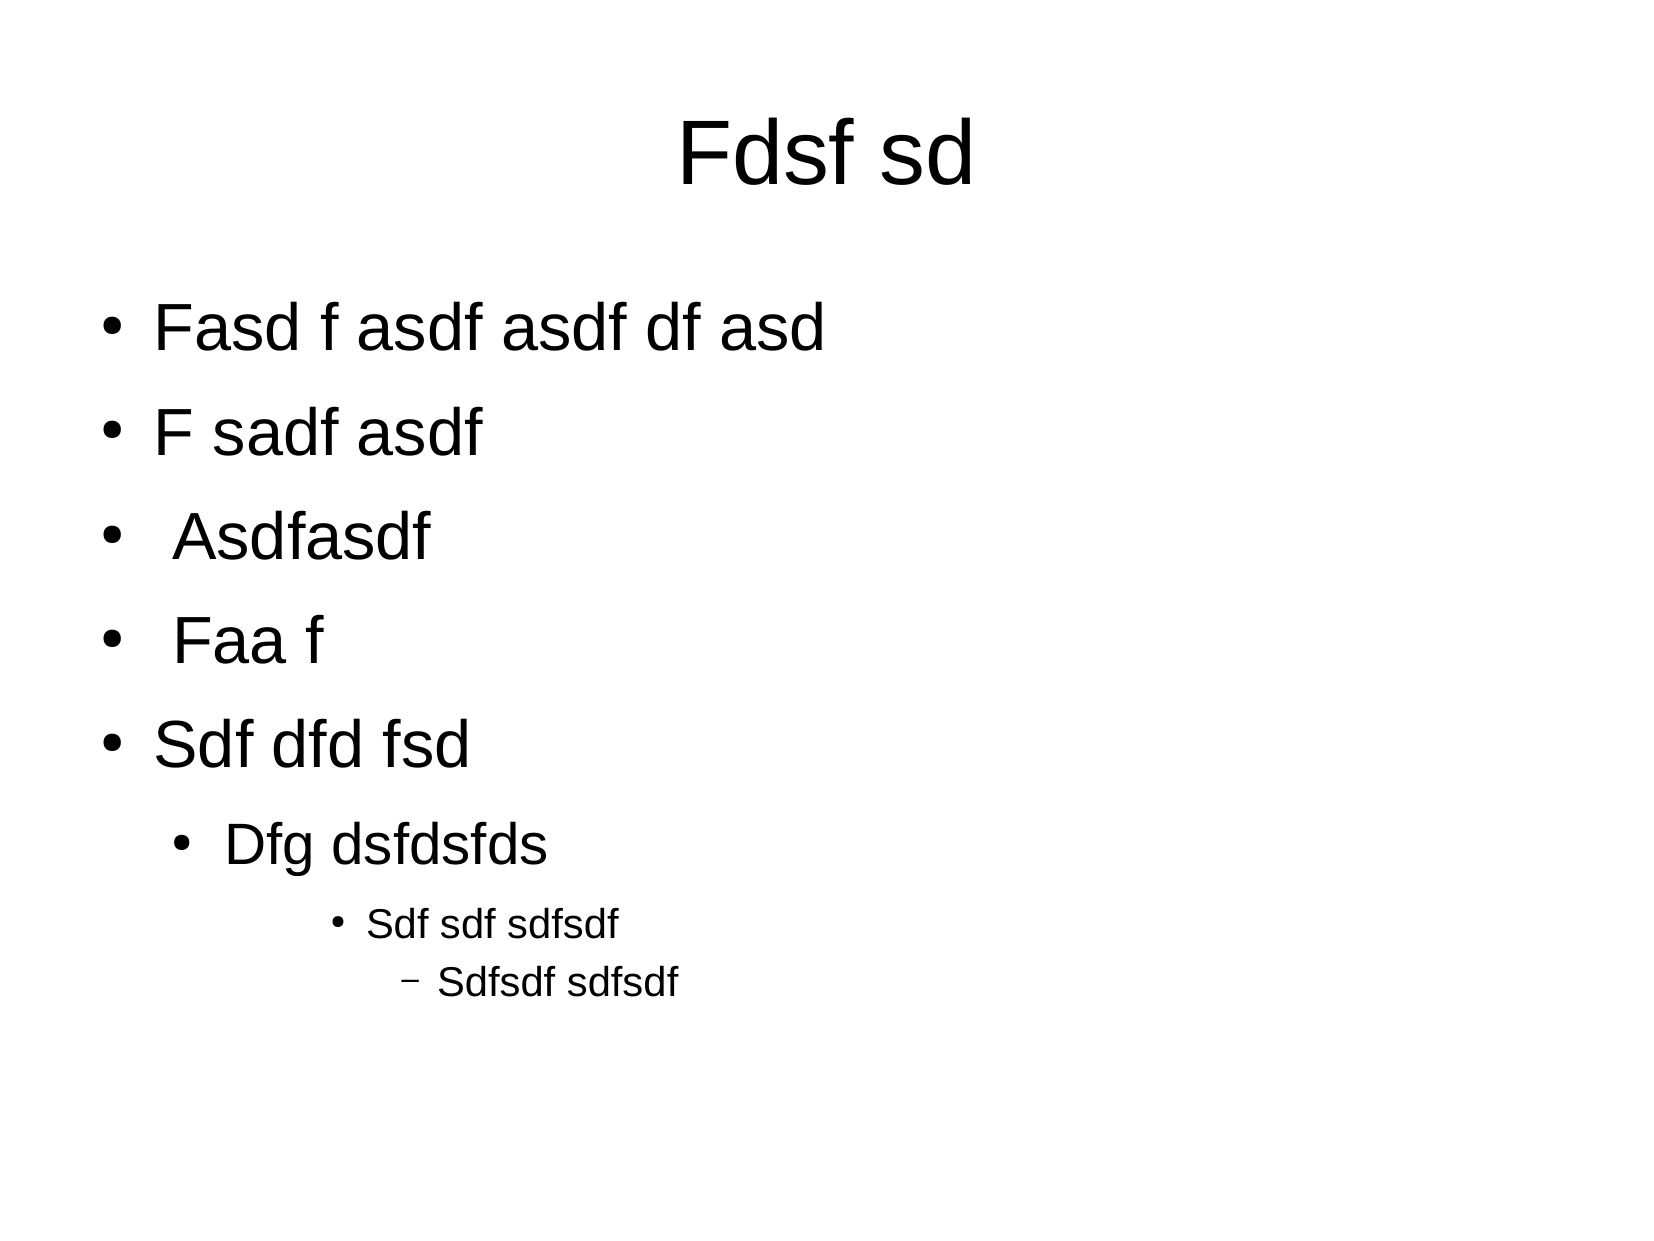

# Fdsf sd
Fasd f asdf asdf df asd
F sadf asdf
 Asdfasdf
 Faa f
Sdf dfd fsd
Dfg dsfdsfds
Sdf sdf sdfsdf
Sdfsdf sdfsdf